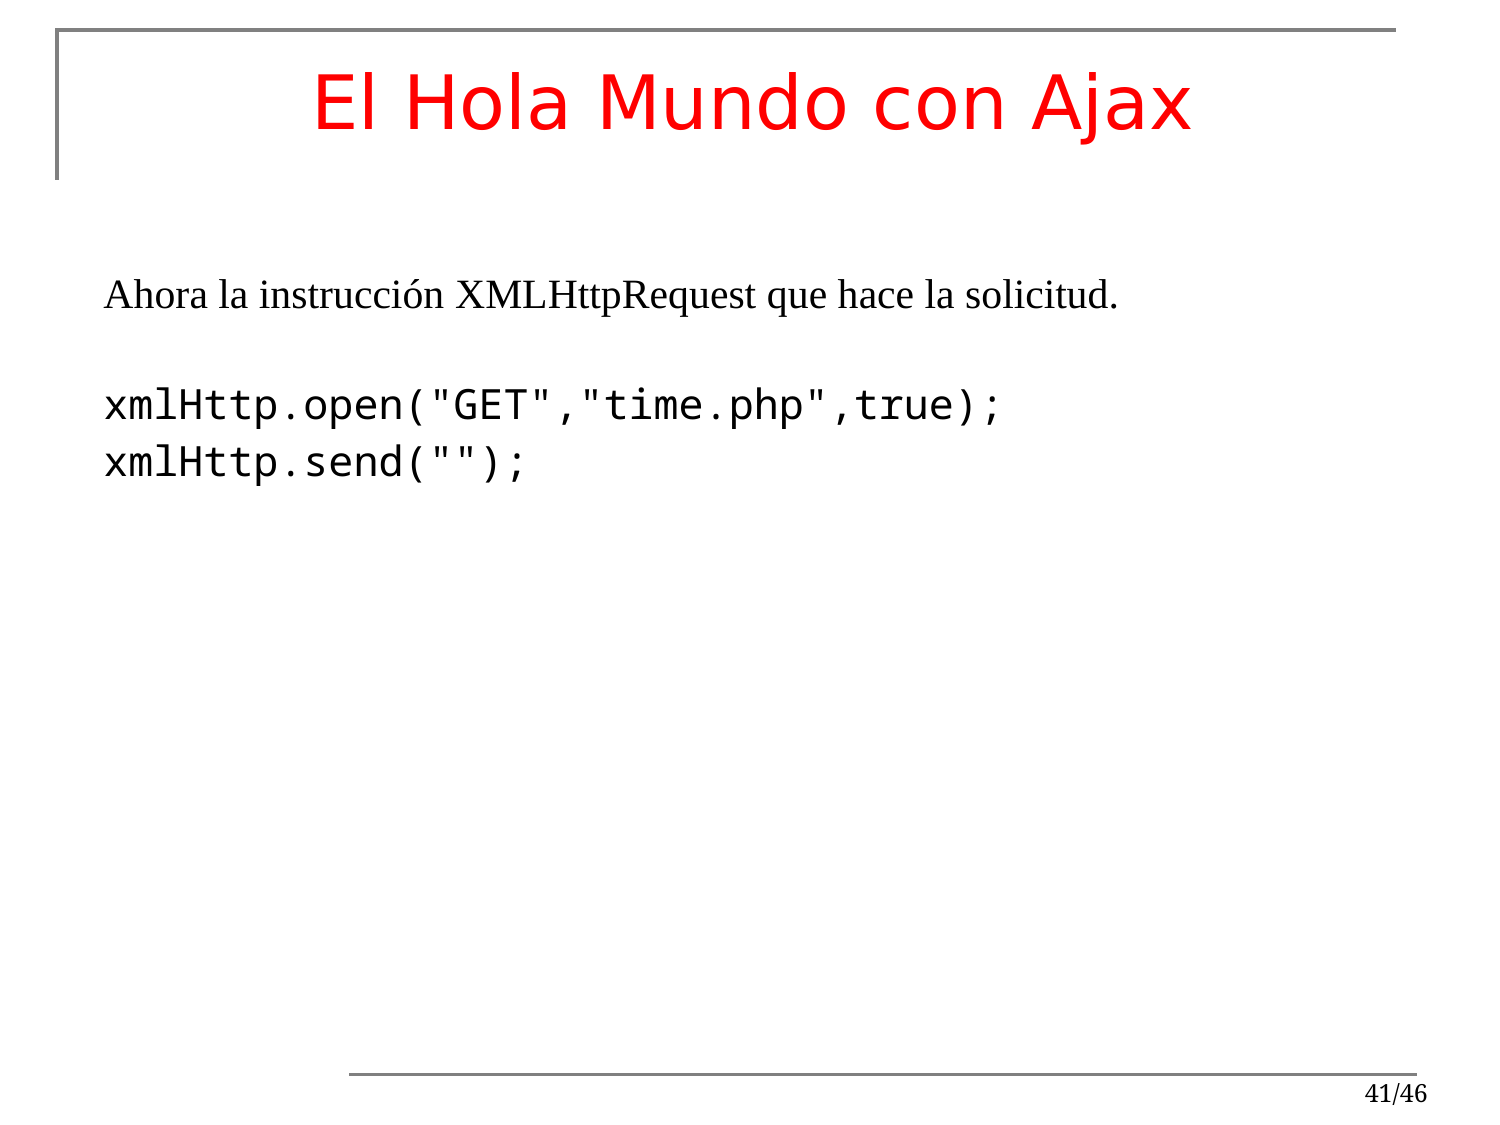

# El Hola Mundo con Ajax
Ahora la instrucción XMLHttpRequest que hace la solicitud.
xmlHttp.open("GET","time.php",true);
xmlHttp.send("");